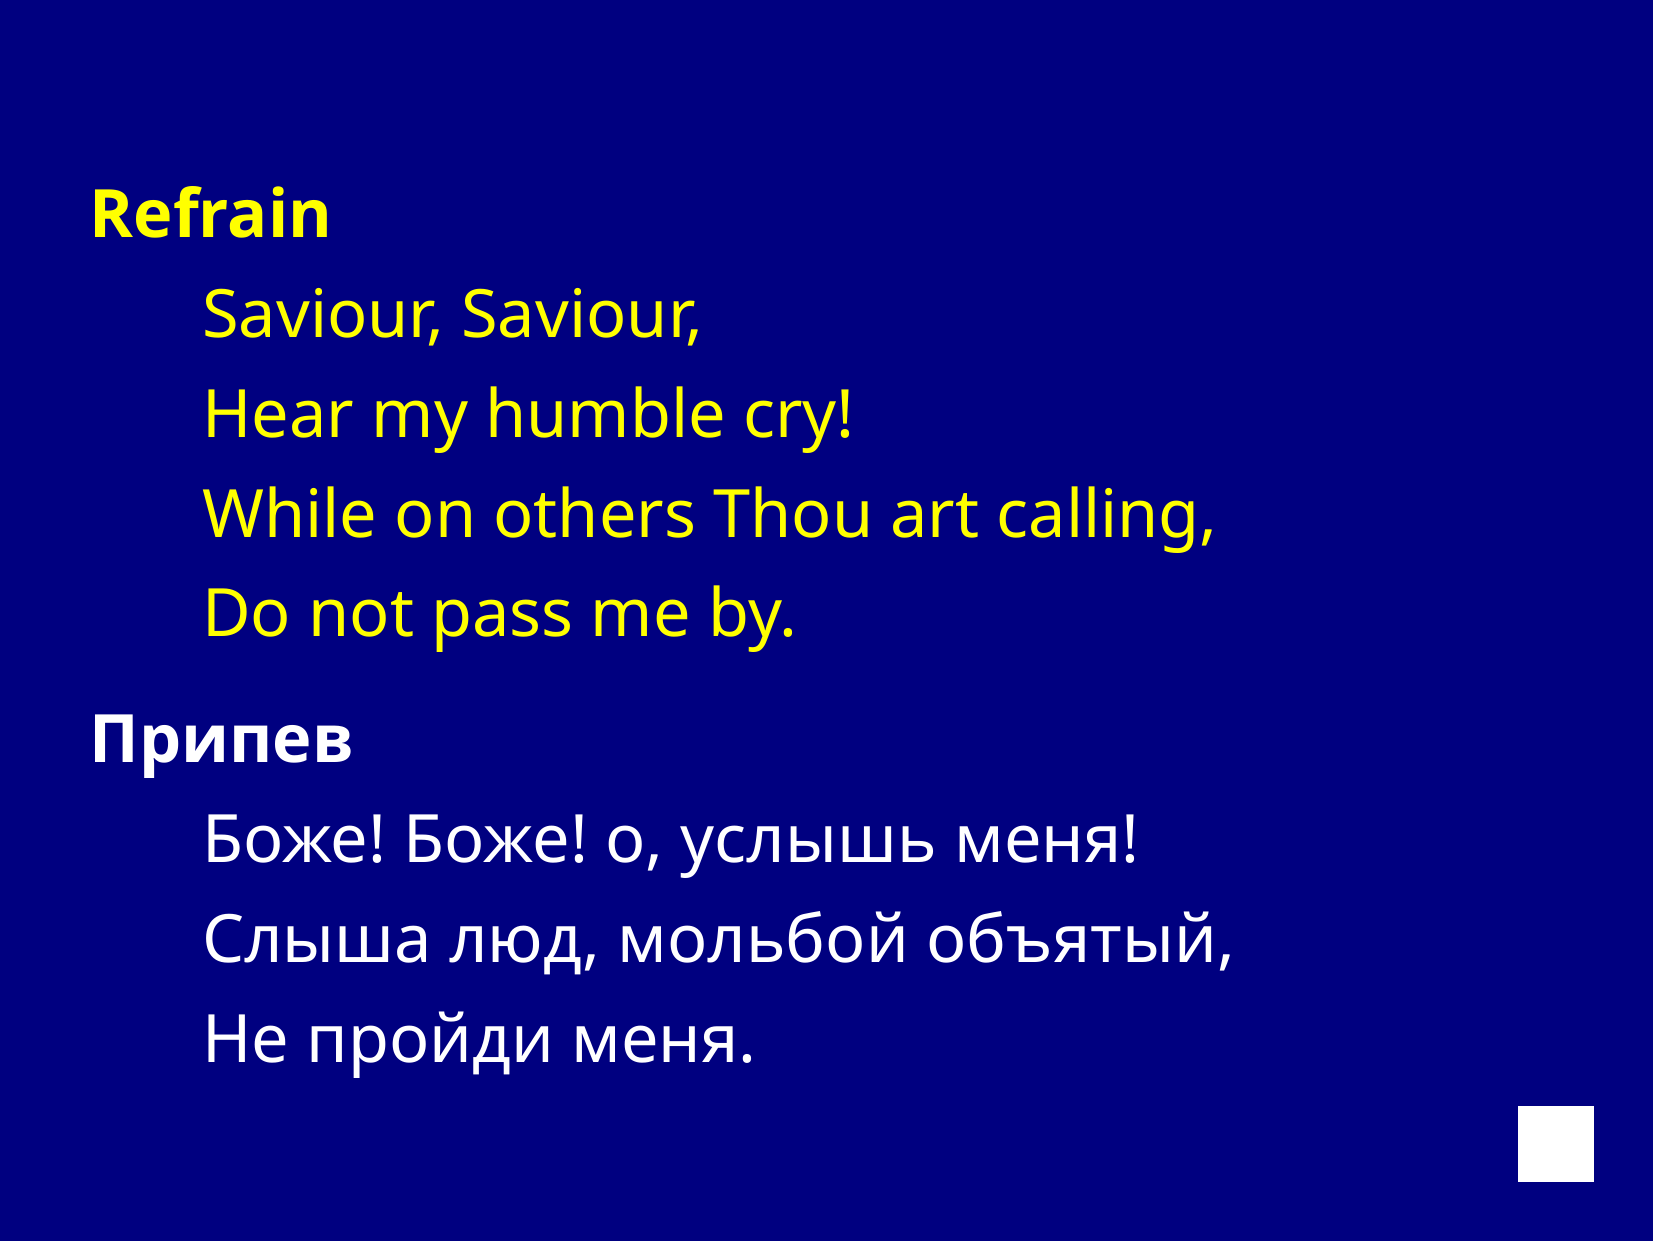

Refrain
	Saviour, Saviour,
	Hear my humble cry!
	While on others Thou art calling,
	Do not pass me by.
Припев
	Боже! Боже! о, услышь меня!
	Слыша люд, мольбой объятый,
	Не пройди меня.